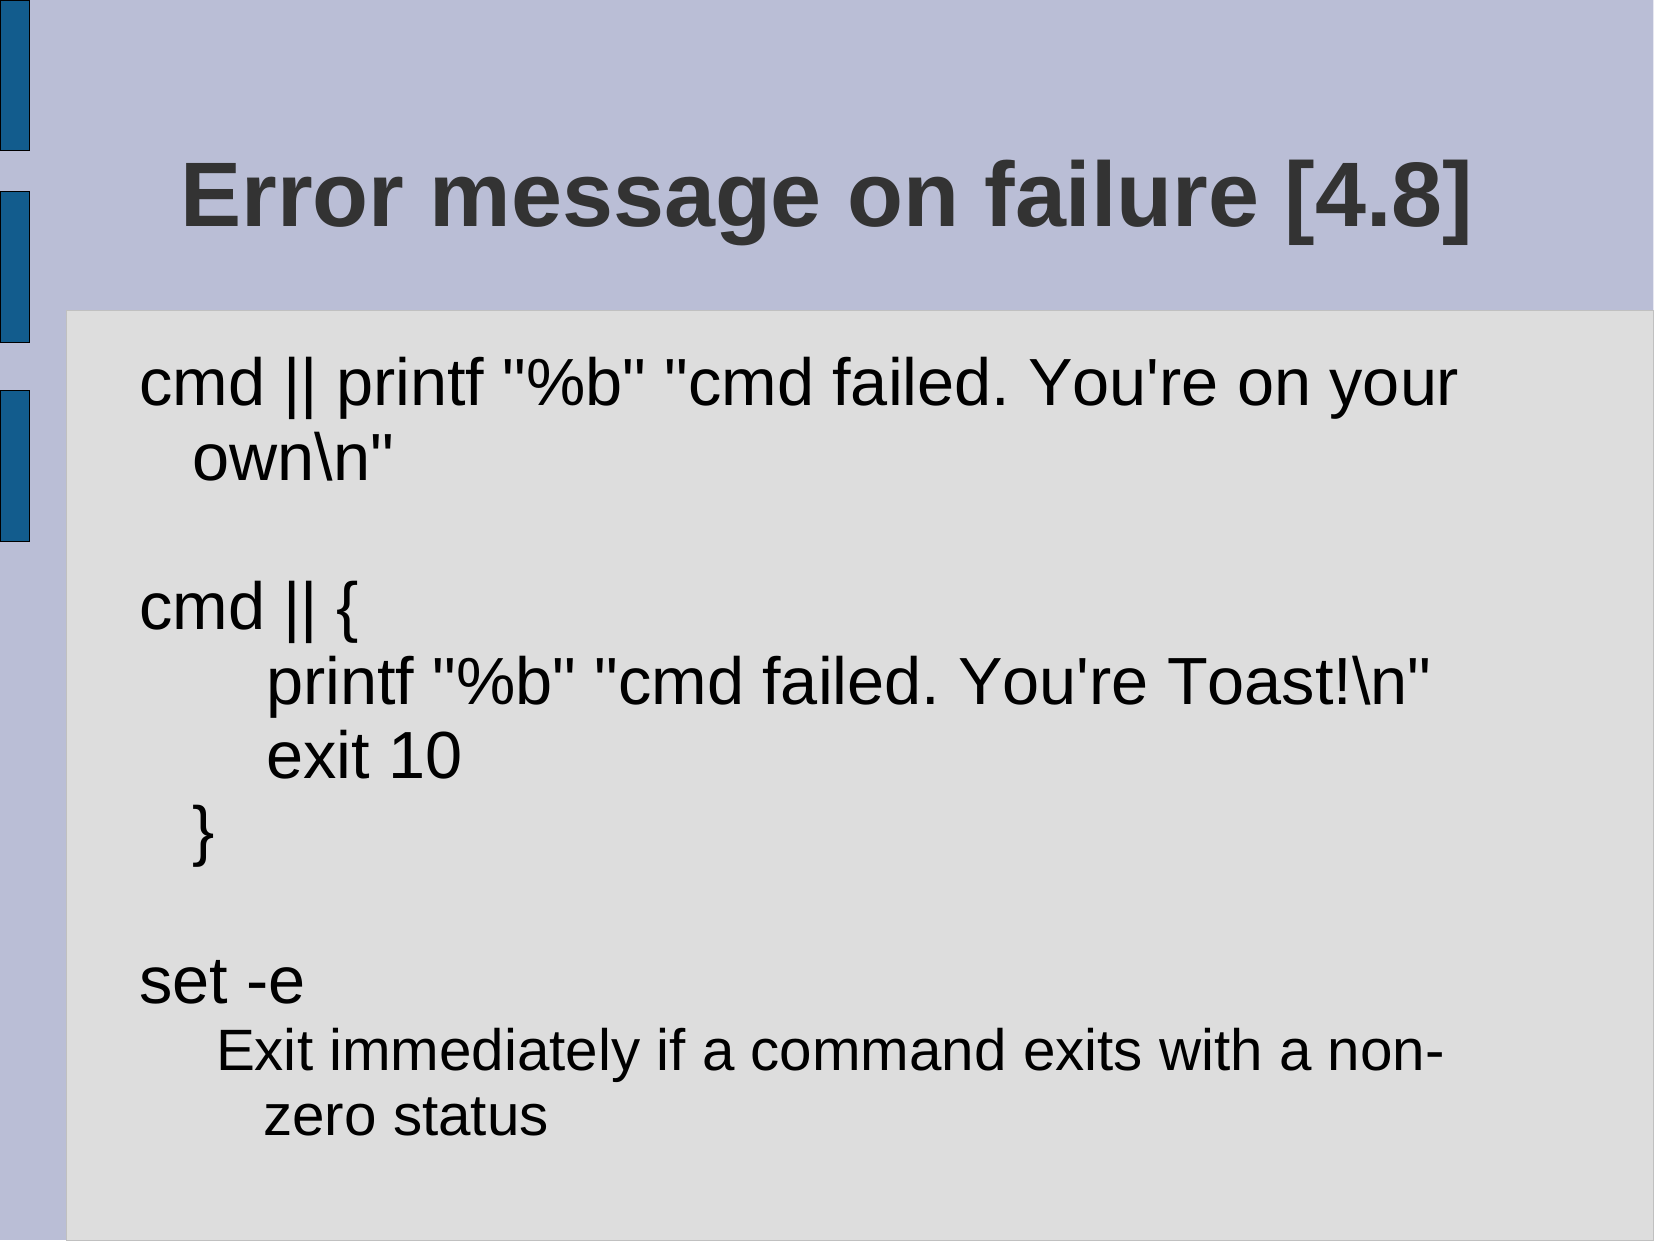

# Error message on failure [4.8]
cmd || printf "%b" "cmd failed. You're on your own\n"
cmd || {
 printf "%b" "cmd failed. You're Toast!\n"
 exit 10
}
set -e
Exit immediately if a command exits with a non-zero status